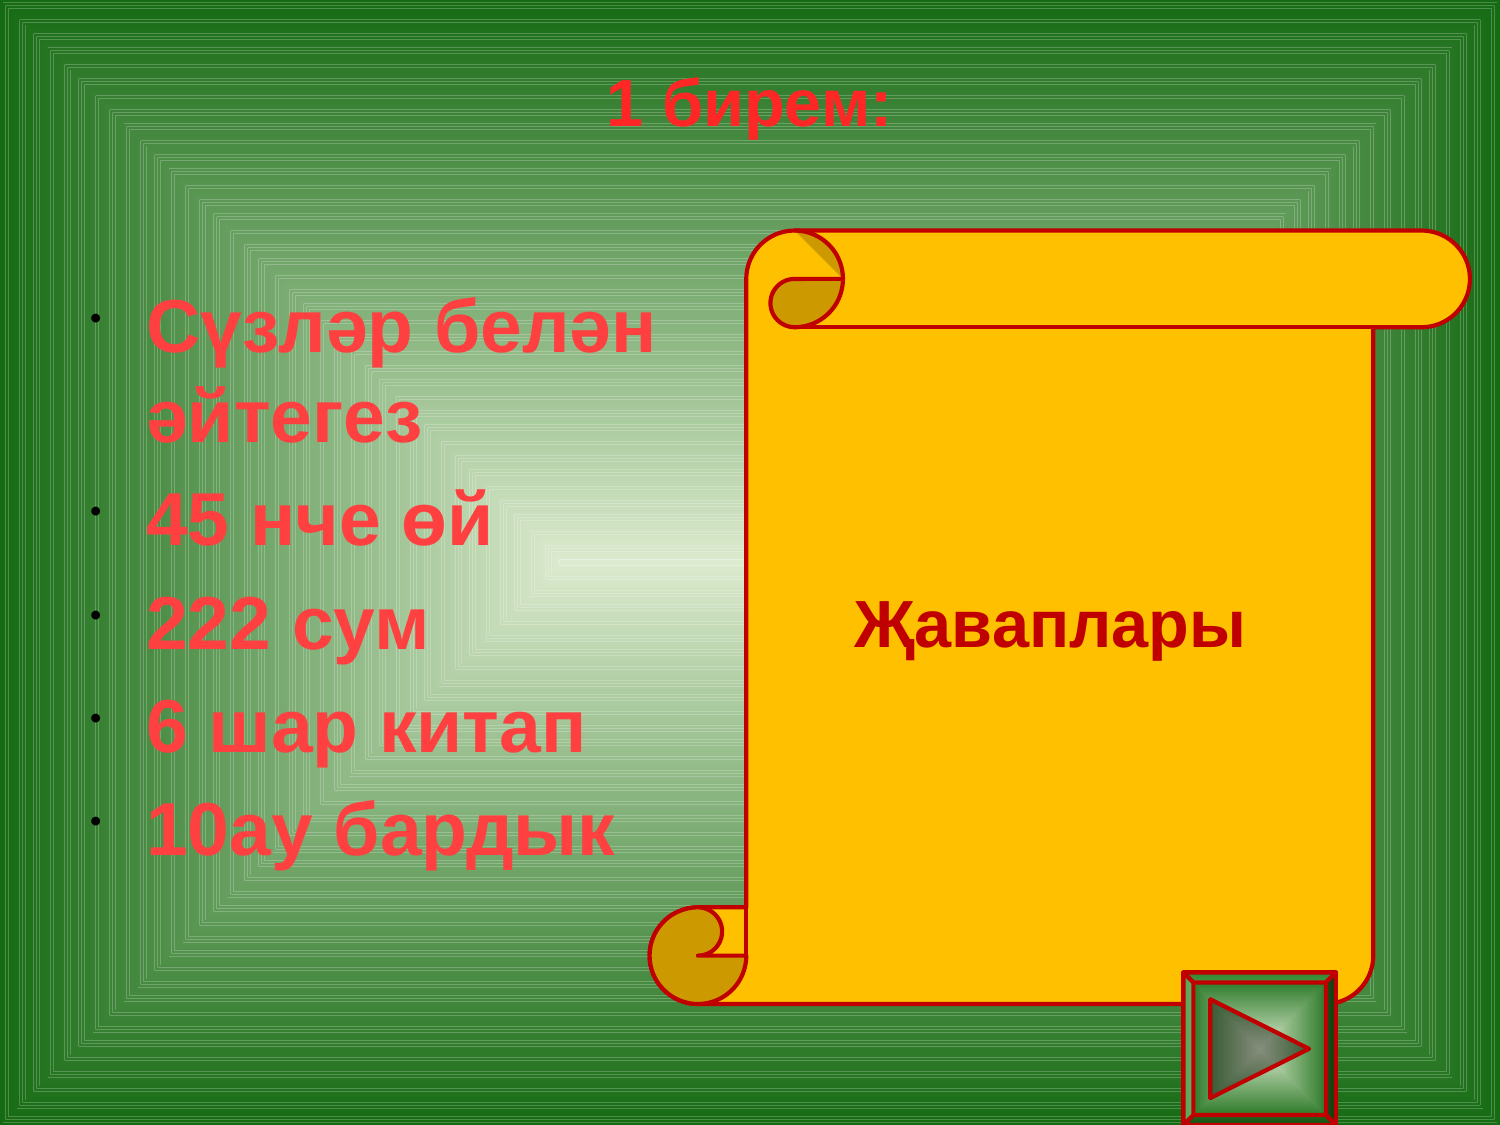

# 1 бирем:
Җаваплары
Сүзләр белән әйтегез
45 нче өй
222 сум
6 шар китап
10ау бардык
Кырык бишенче өй
Ике йөз егерме ике сум
Алтышар китап
Унау бардык